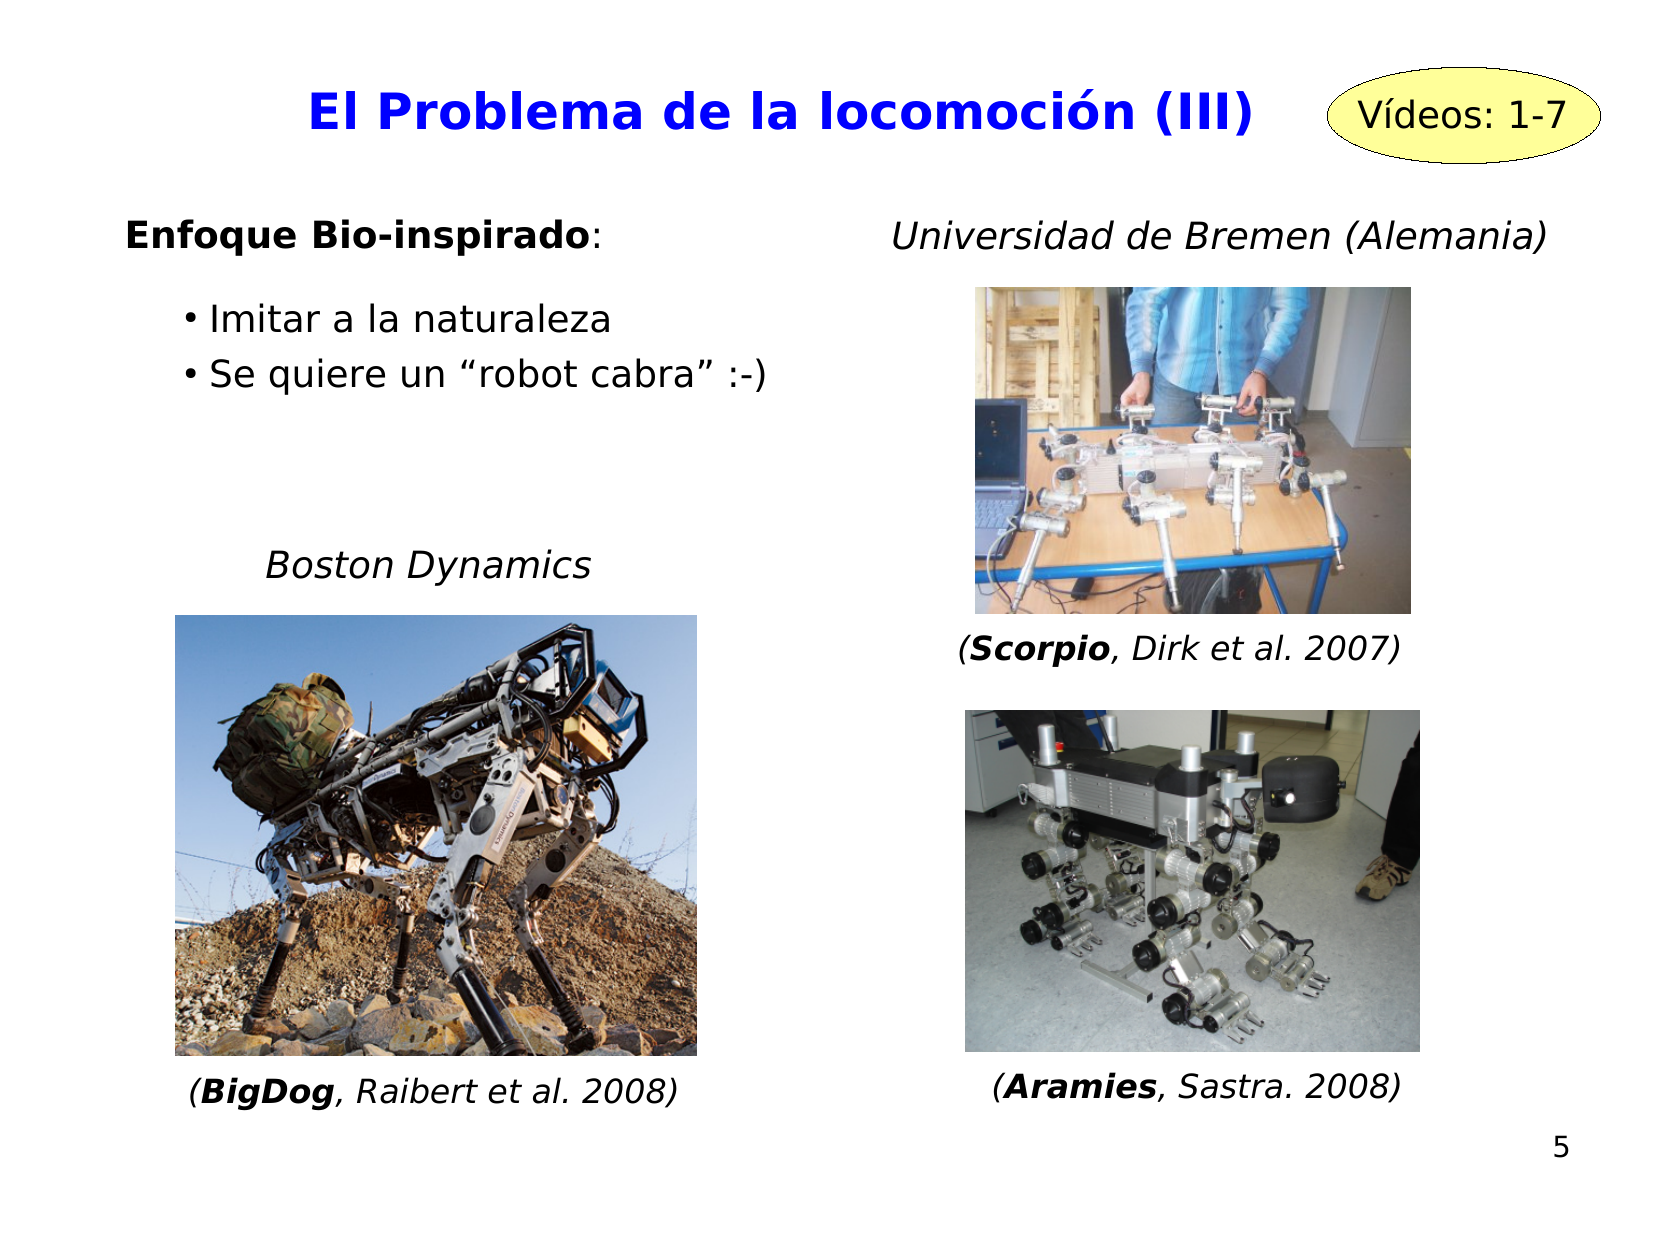

Vídeos: 1-7
El Problema de la locomoción (III)
Enfoque Bio-inspirado:
Universidad de Bremen (Alemania)
 Imitar a la naturaleza
 Se quiere un “robot cabra” :-)
Boston Dynamics
(Scorpio, Dirk et al. 2007)
(Aramies, Sastra. 2008)
(BigDog, Raibert et al. 2008)
5